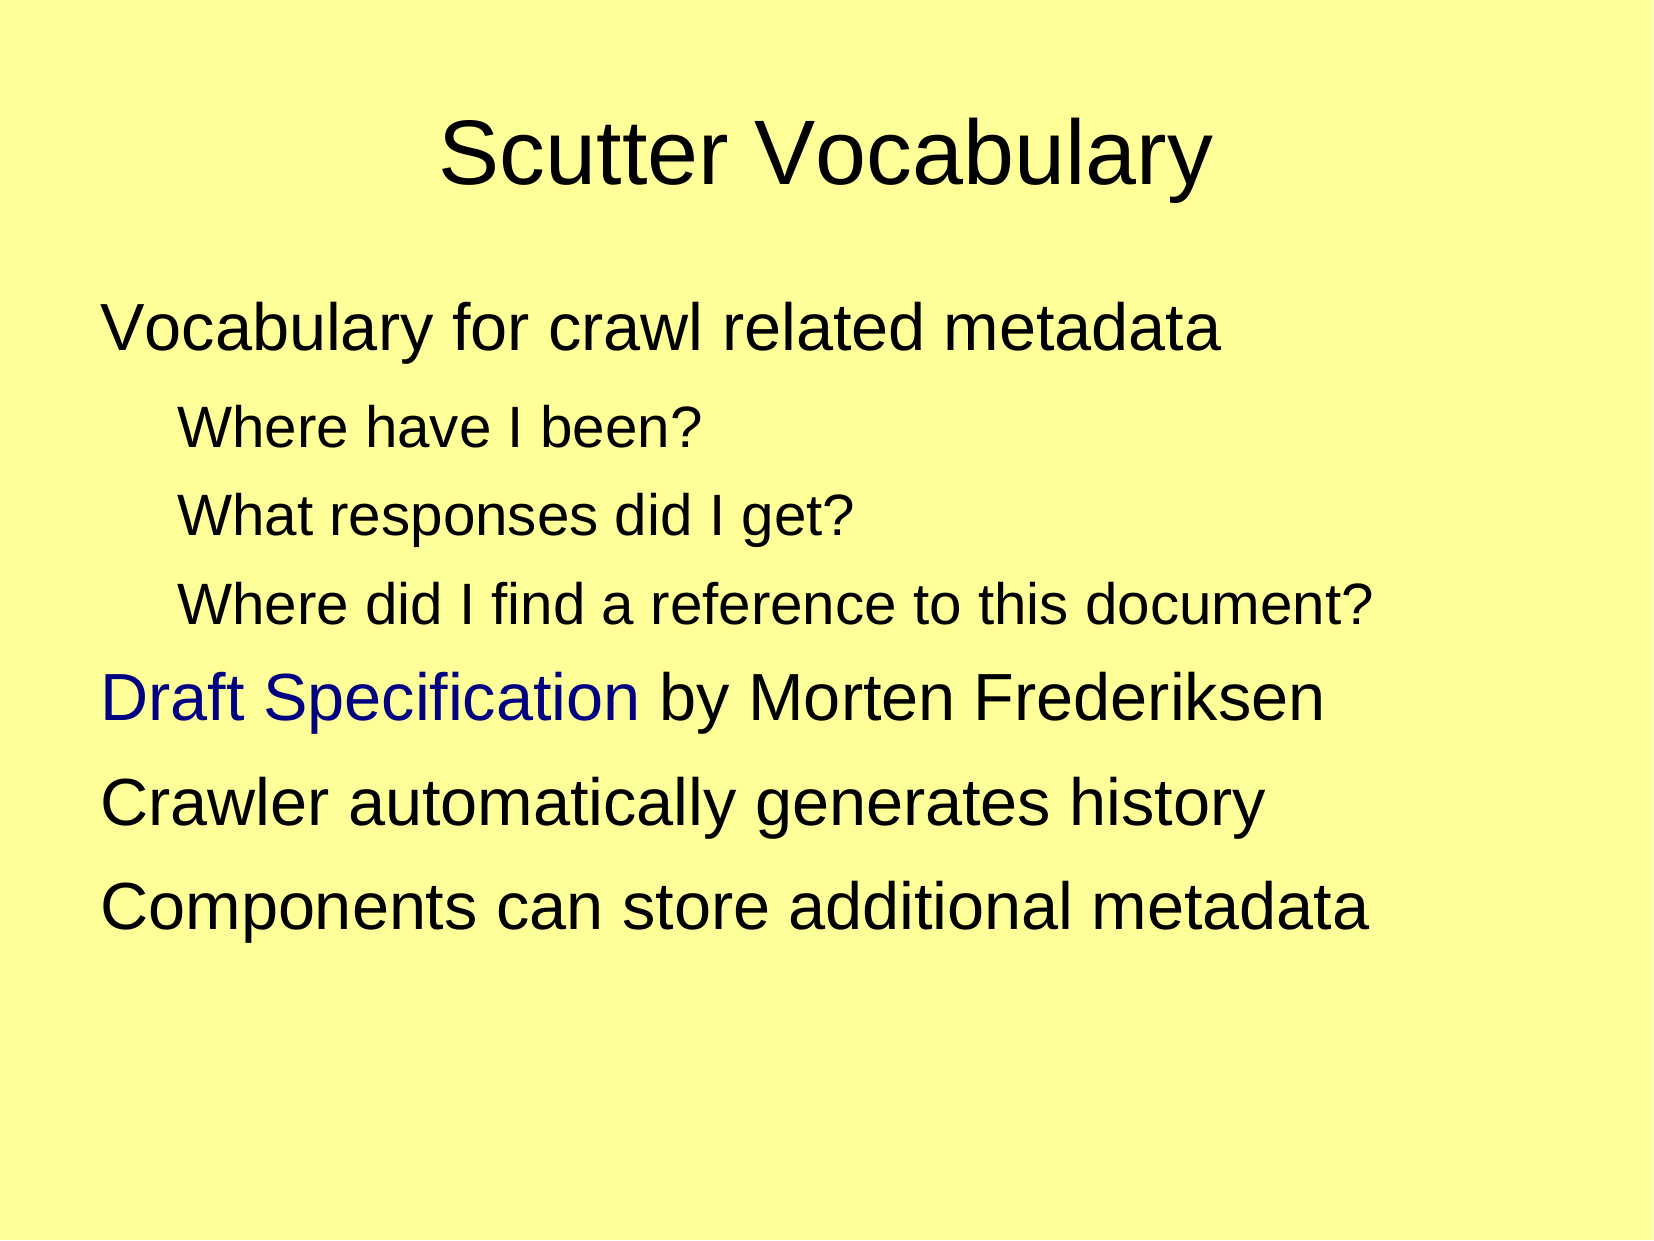

# Scutter Vocabulary
Vocabulary for crawl related metadata
Where have I been?
What responses did I get?
Where did I find a reference to this document?
Draft Specification by Morten Frederiksen
Crawler automatically generates history
Components can store additional metadata